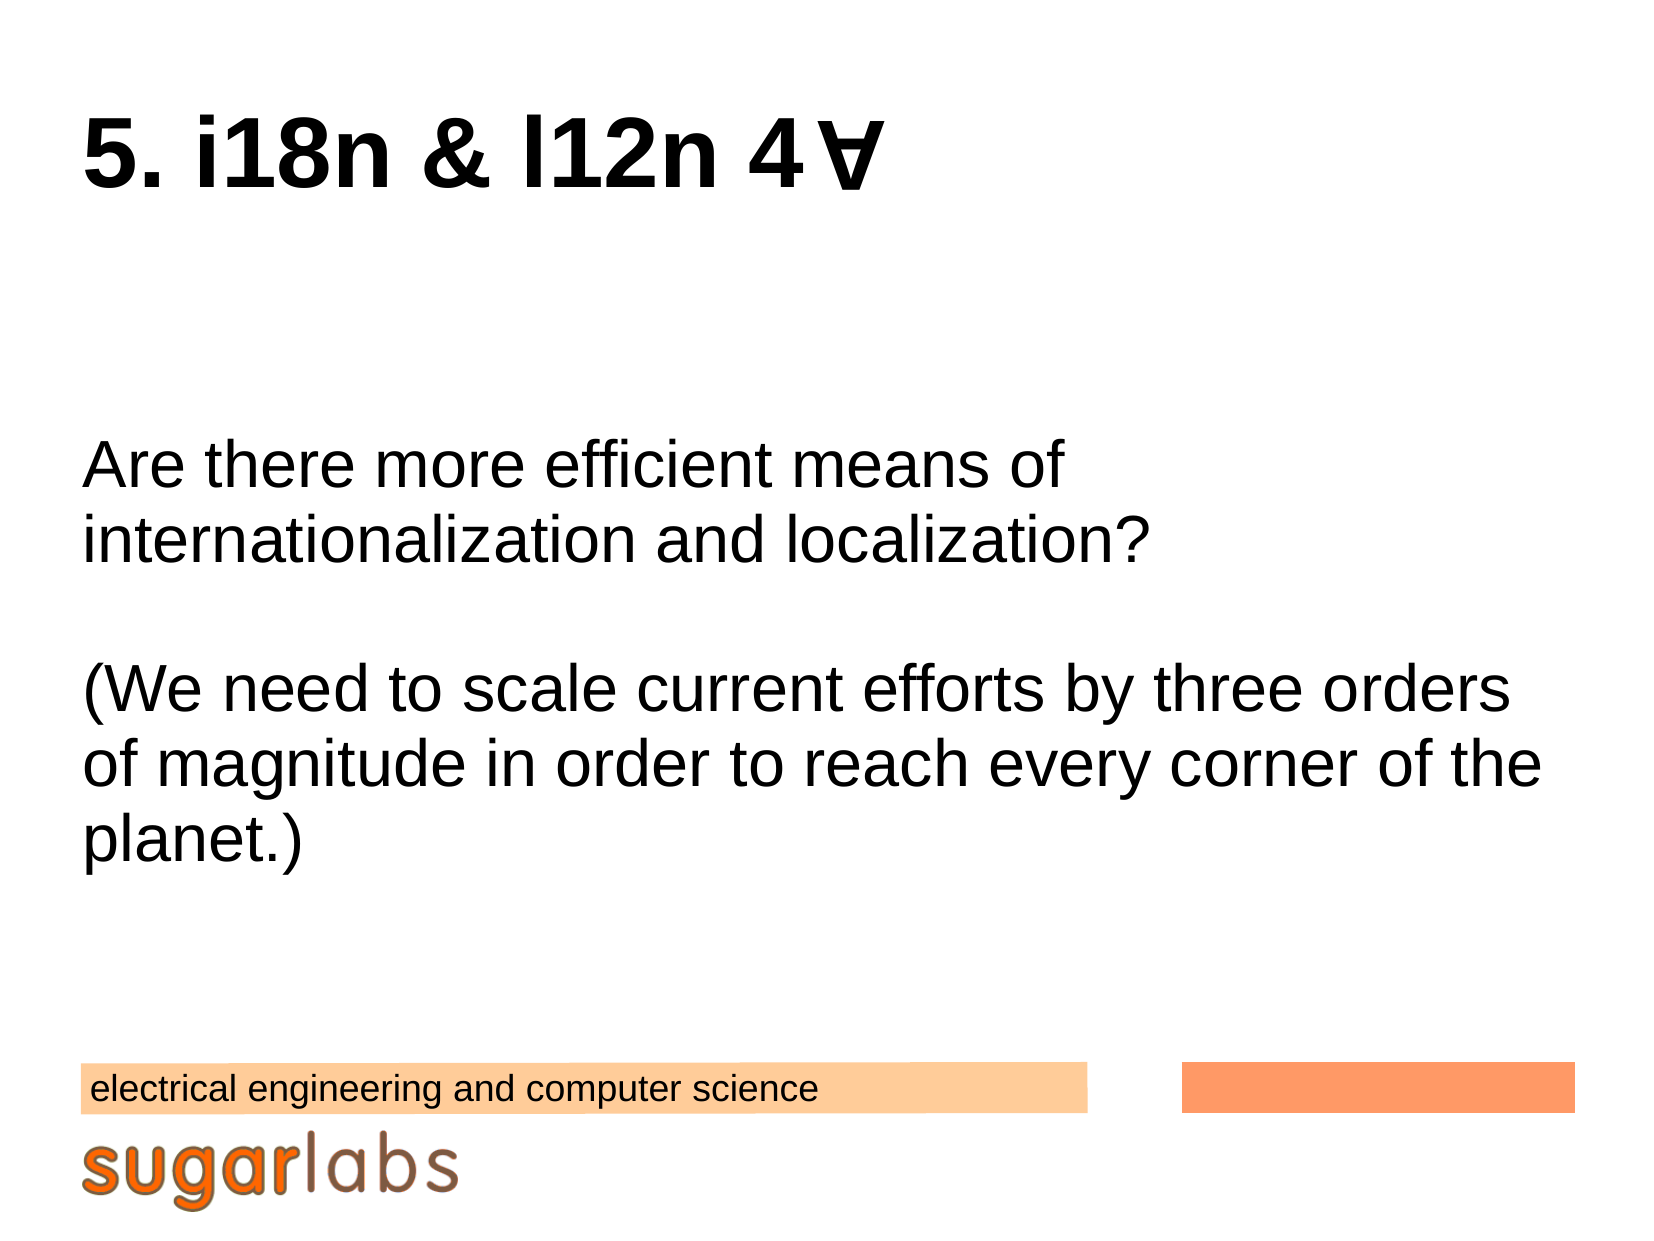

# 5. i18n & l12n 4
A
Are there more efficient means of internationalization and localization?
(We need to scale current efforts by three orders of magnitude in order to reach every corner of the planet.)
electrical engineering and computer science